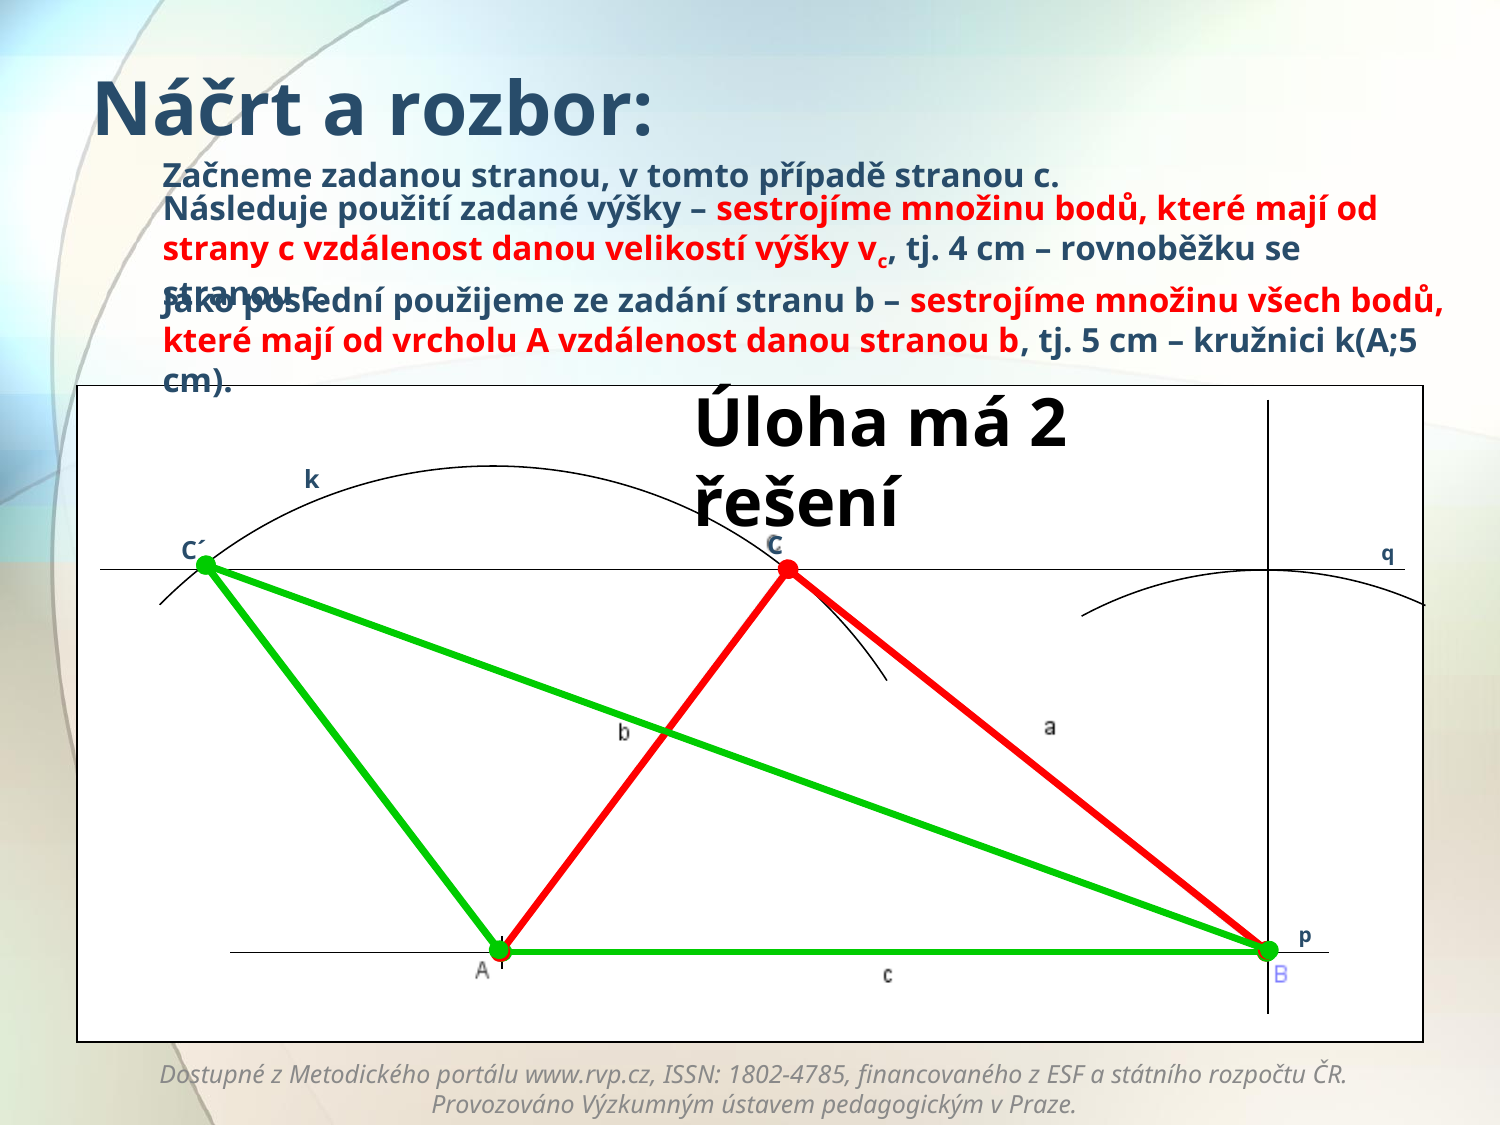

# Náčrt a rozbor:
Začneme zadanou stranou, v tomto případě stranou c.
Následuje použití zadané výšky – sestrojíme množinu bodů, které mají od strany c vzdálenost danou velikostí výšky vc, tj. 4 cm – rovnoběžku se stranou c.
Jako poslední použijeme ze zadání stranu b – sestrojíme množinu všech bodů, které mají od vrcholu A vzdálenost danou stranou b, tj. 5 cm – kružnici k(A;5 cm).
Úloha má 2 řešení
k
C
C´
q
p